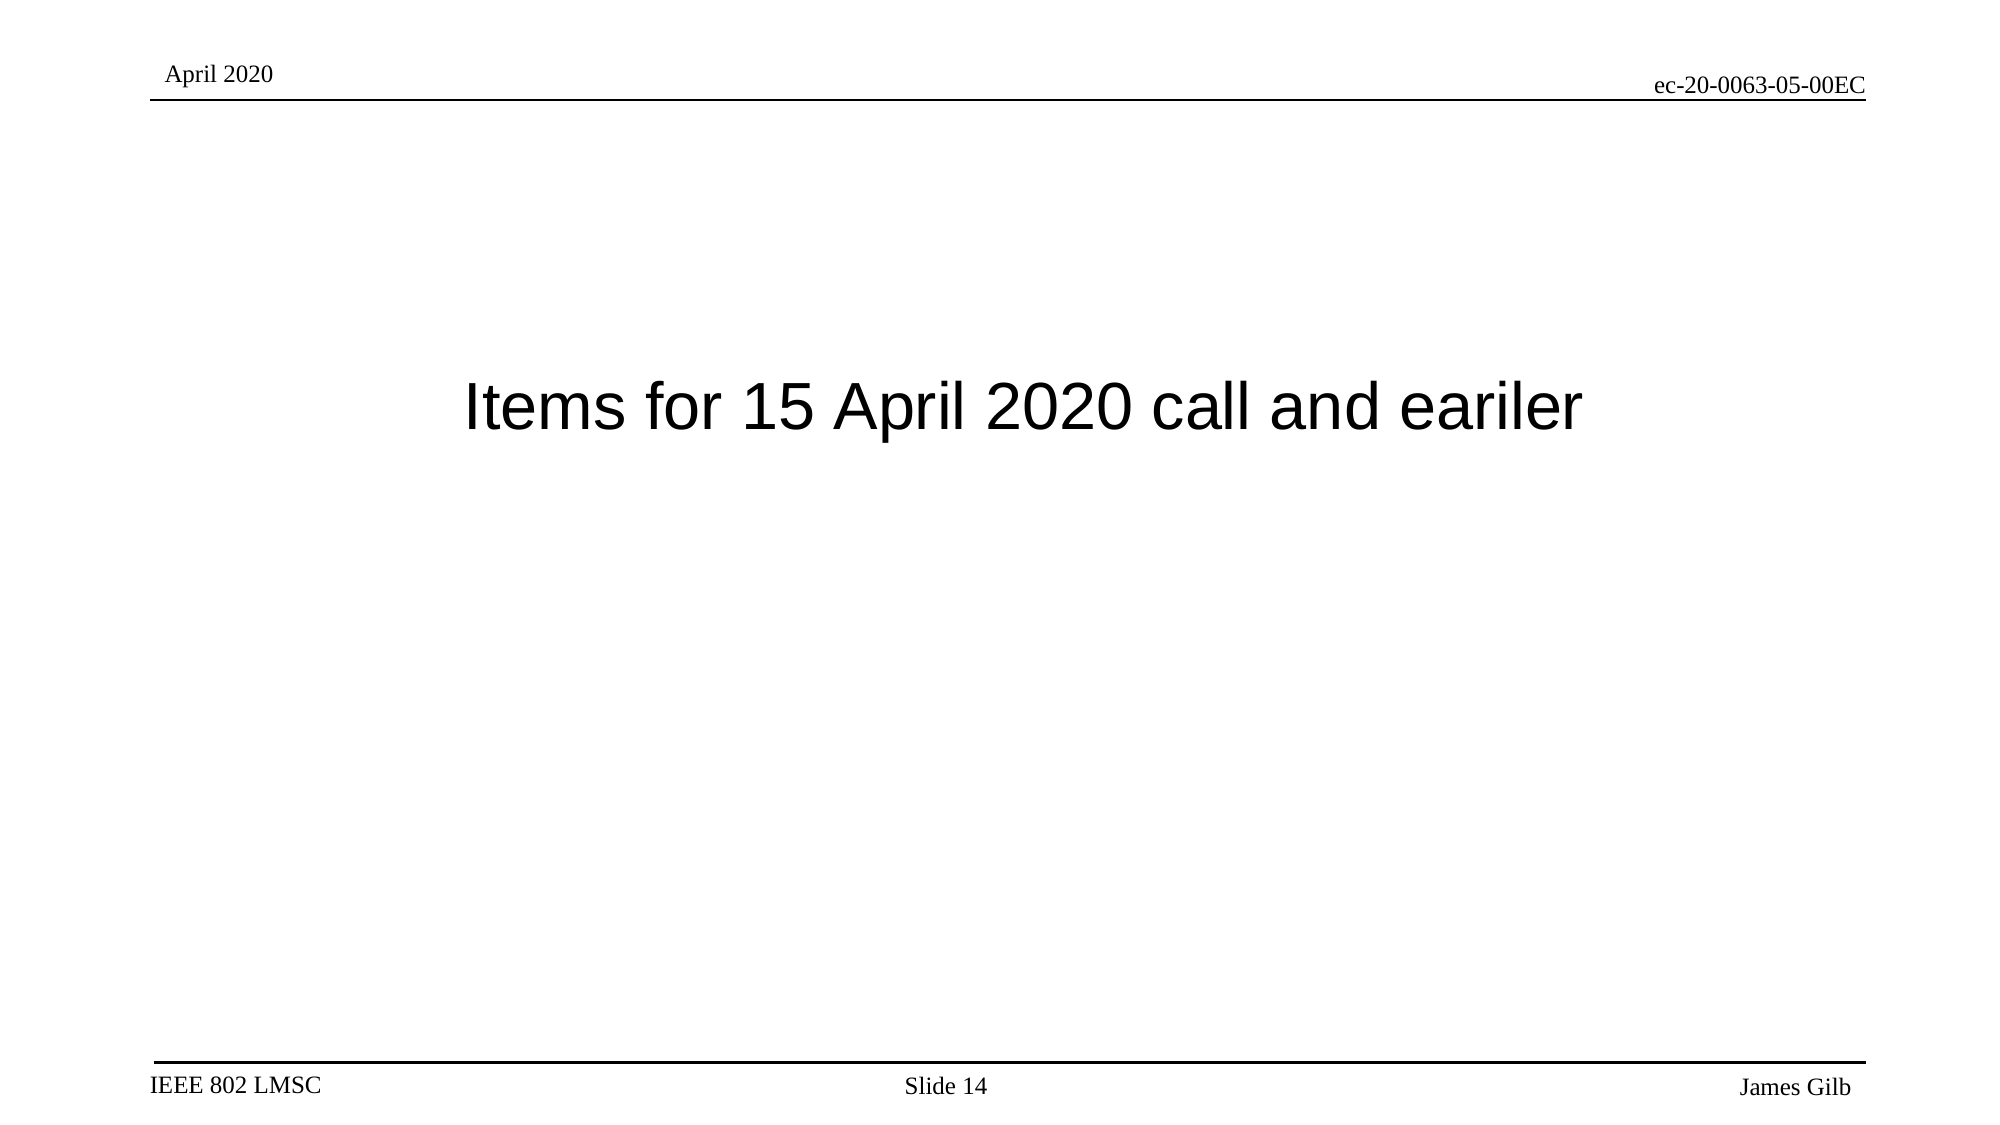

# Items for 15 April 2020 call and eariler
14